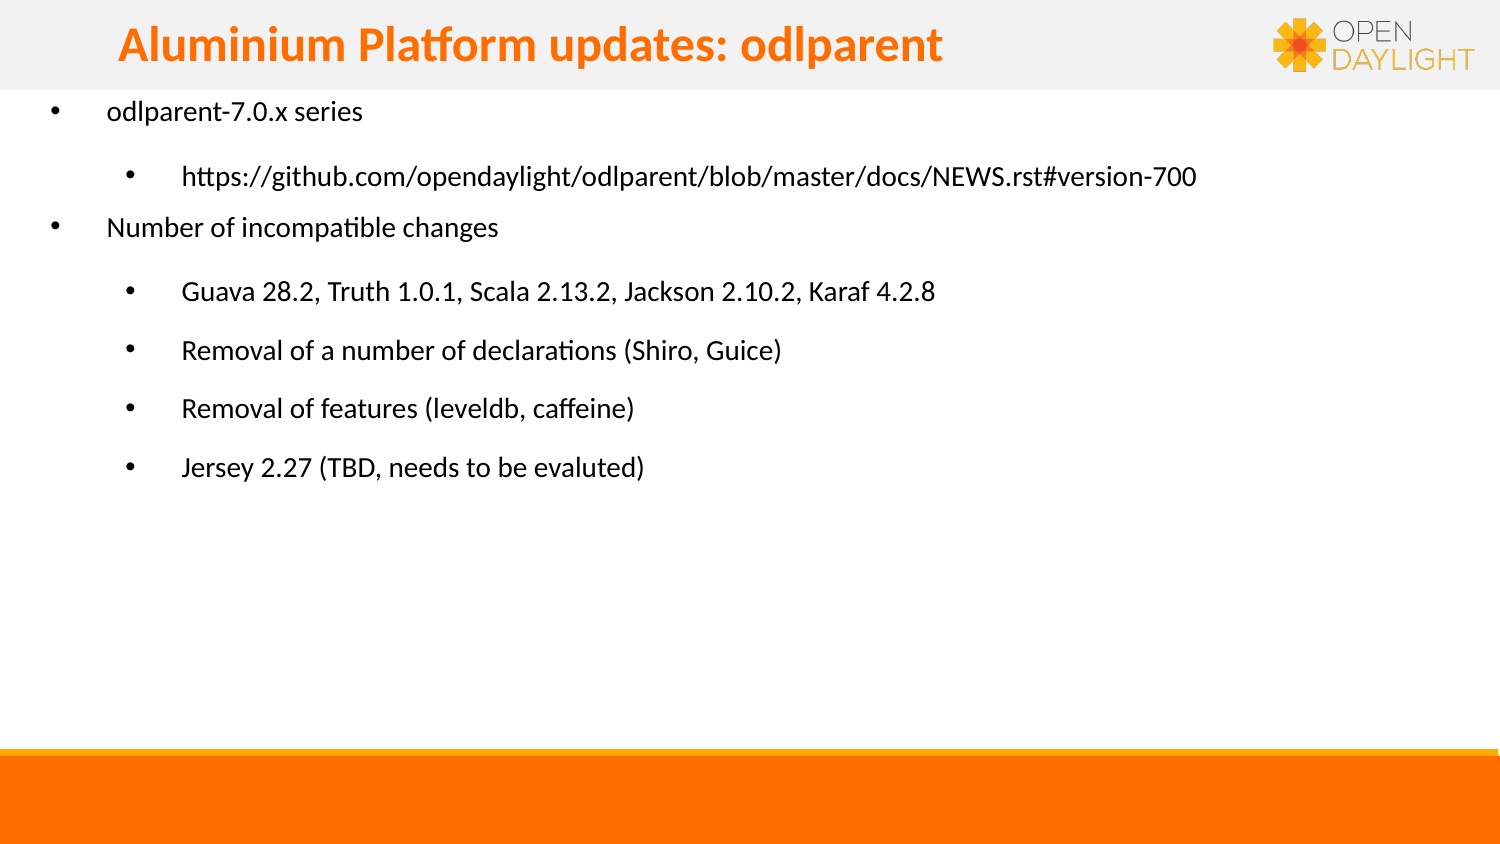

# Aluminium Platform updates: odlparent
odlparent-7.0.x series
https://github.com/opendaylight/odlparent/blob/master/docs/NEWS.rst#version-700
Number of incompatible changes
Guava 28.2, Truth 1.0.1, Scala 2.13.2, Jackson 2.10.2, Karaf 4.2.8
Removal of a number of declarations (Shiro, Guice)
Removal of features (leveldb, caffeine)
Jersey 2.27 (TBD, needs to be evaluted)